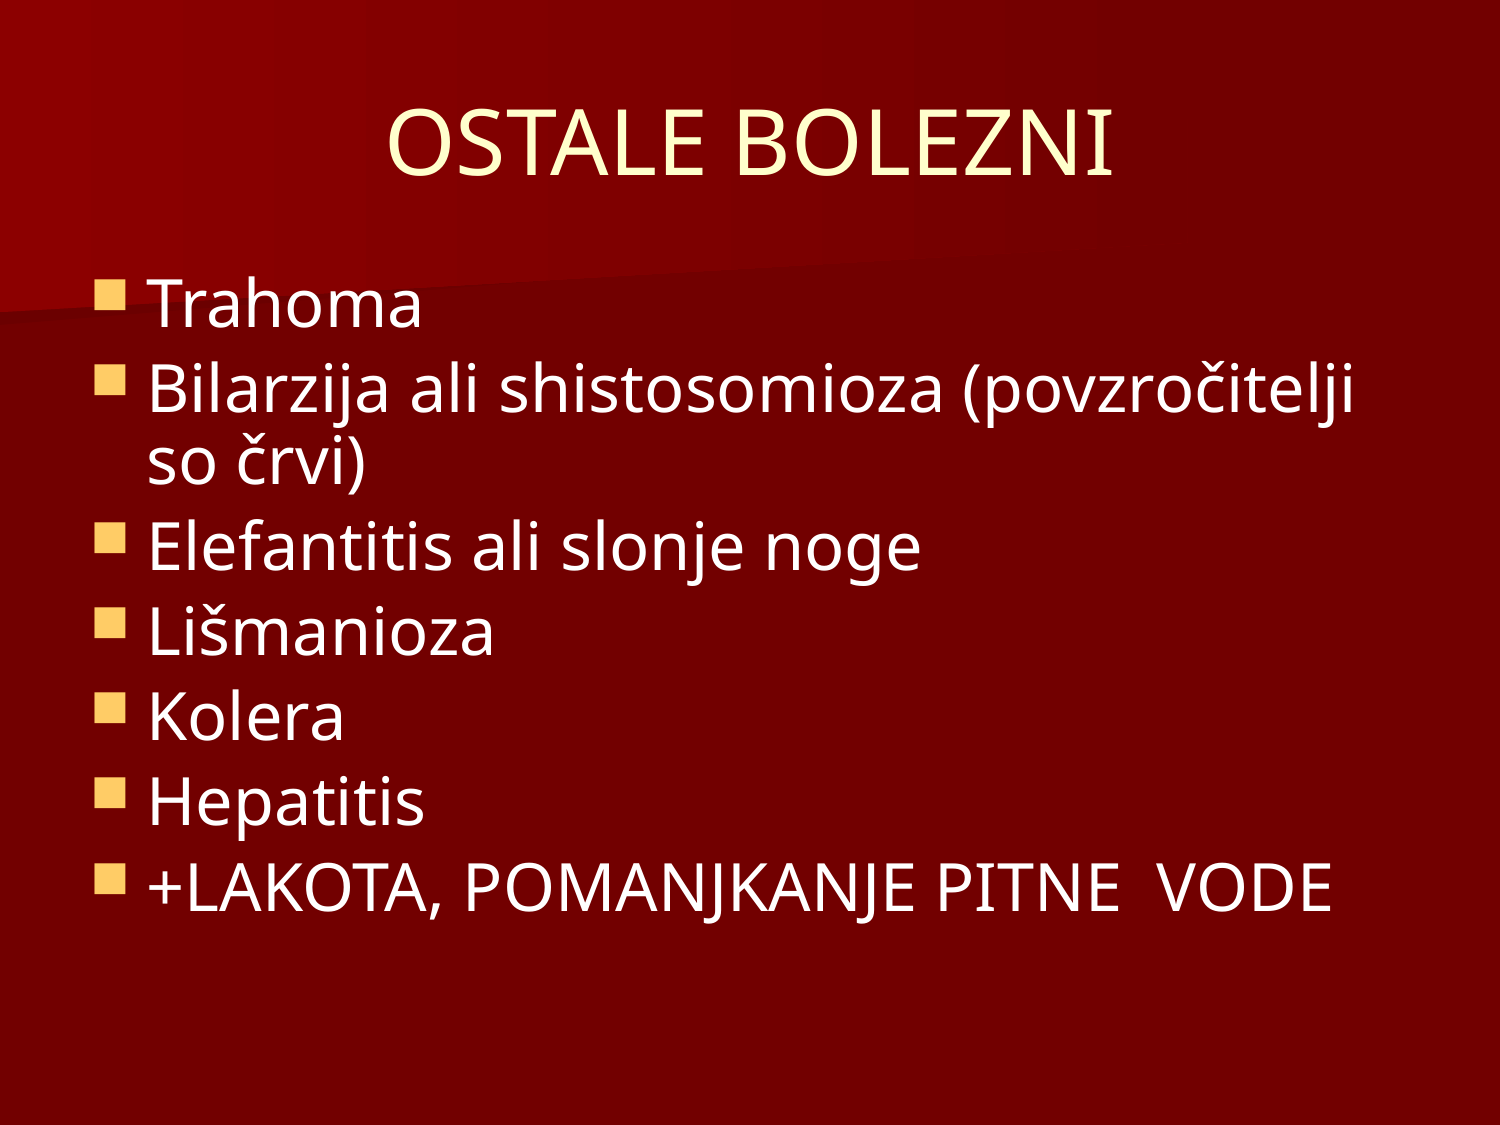

# OSTALE BOLEZNI
Trahoma
Bilarzija ali shistosomioza (povzročitelji so črvi)
Elefantitis ali slonje noge
Lišmanioza
Kolera
Hepatitis
+LAKOTA, POMANJKANJE PITNE VODE